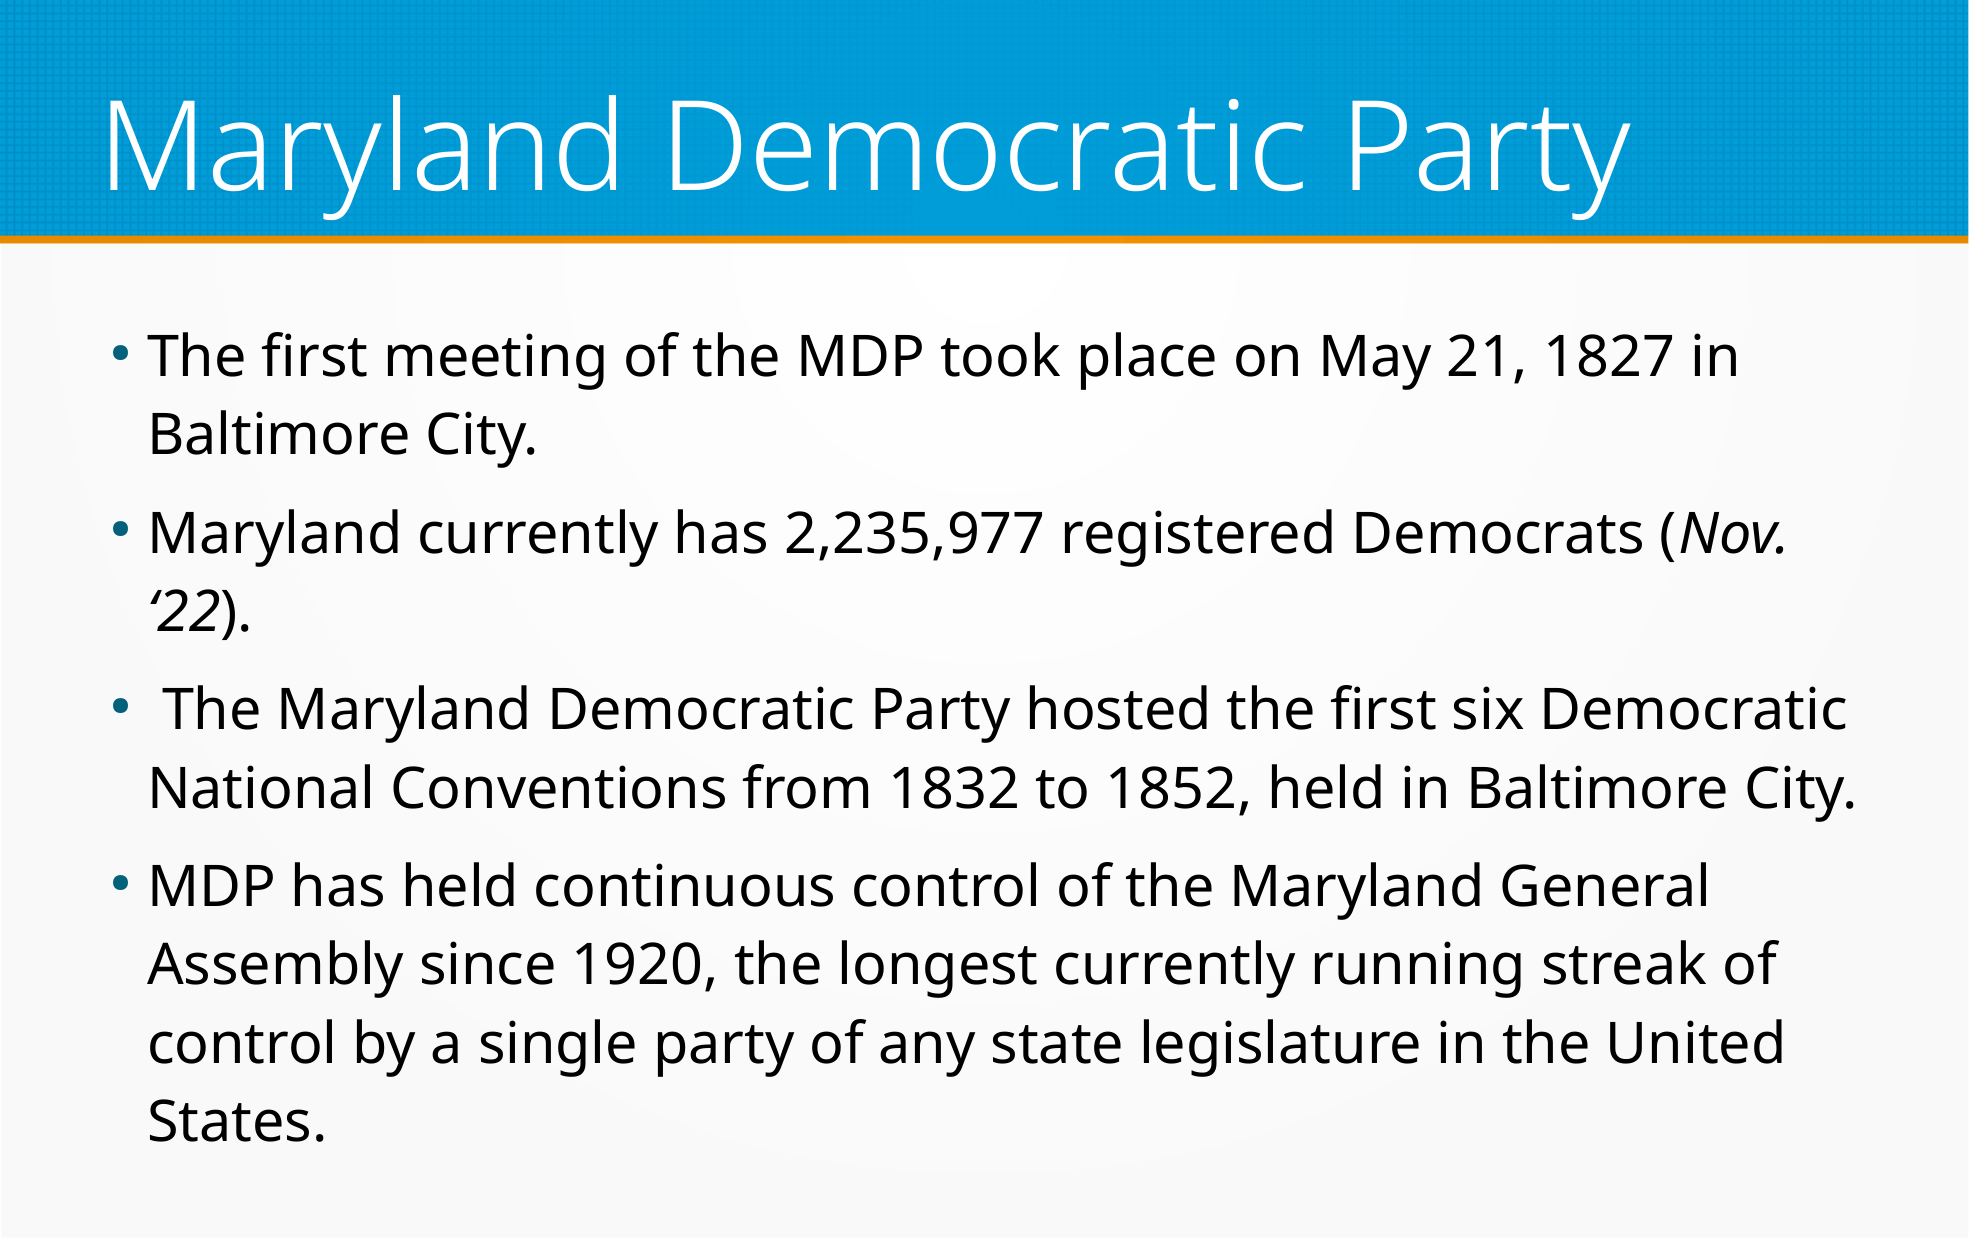

# Maryland Democratic Party
The first meeting of the MDP took place on May 21, 1827 in Baltimore City.
Maryland currently has 2,235,977 registered Democrats (Nov. ‘22).
 The Maryland Democratic Party hosted the first six Democratic National Conventions from 1832 to 1852, held in Baltimore City.
MDP has held continuous control of the Maryland General Assembly since 1920, the longest currently running streak of control by a single party of any state legislature in the United States.